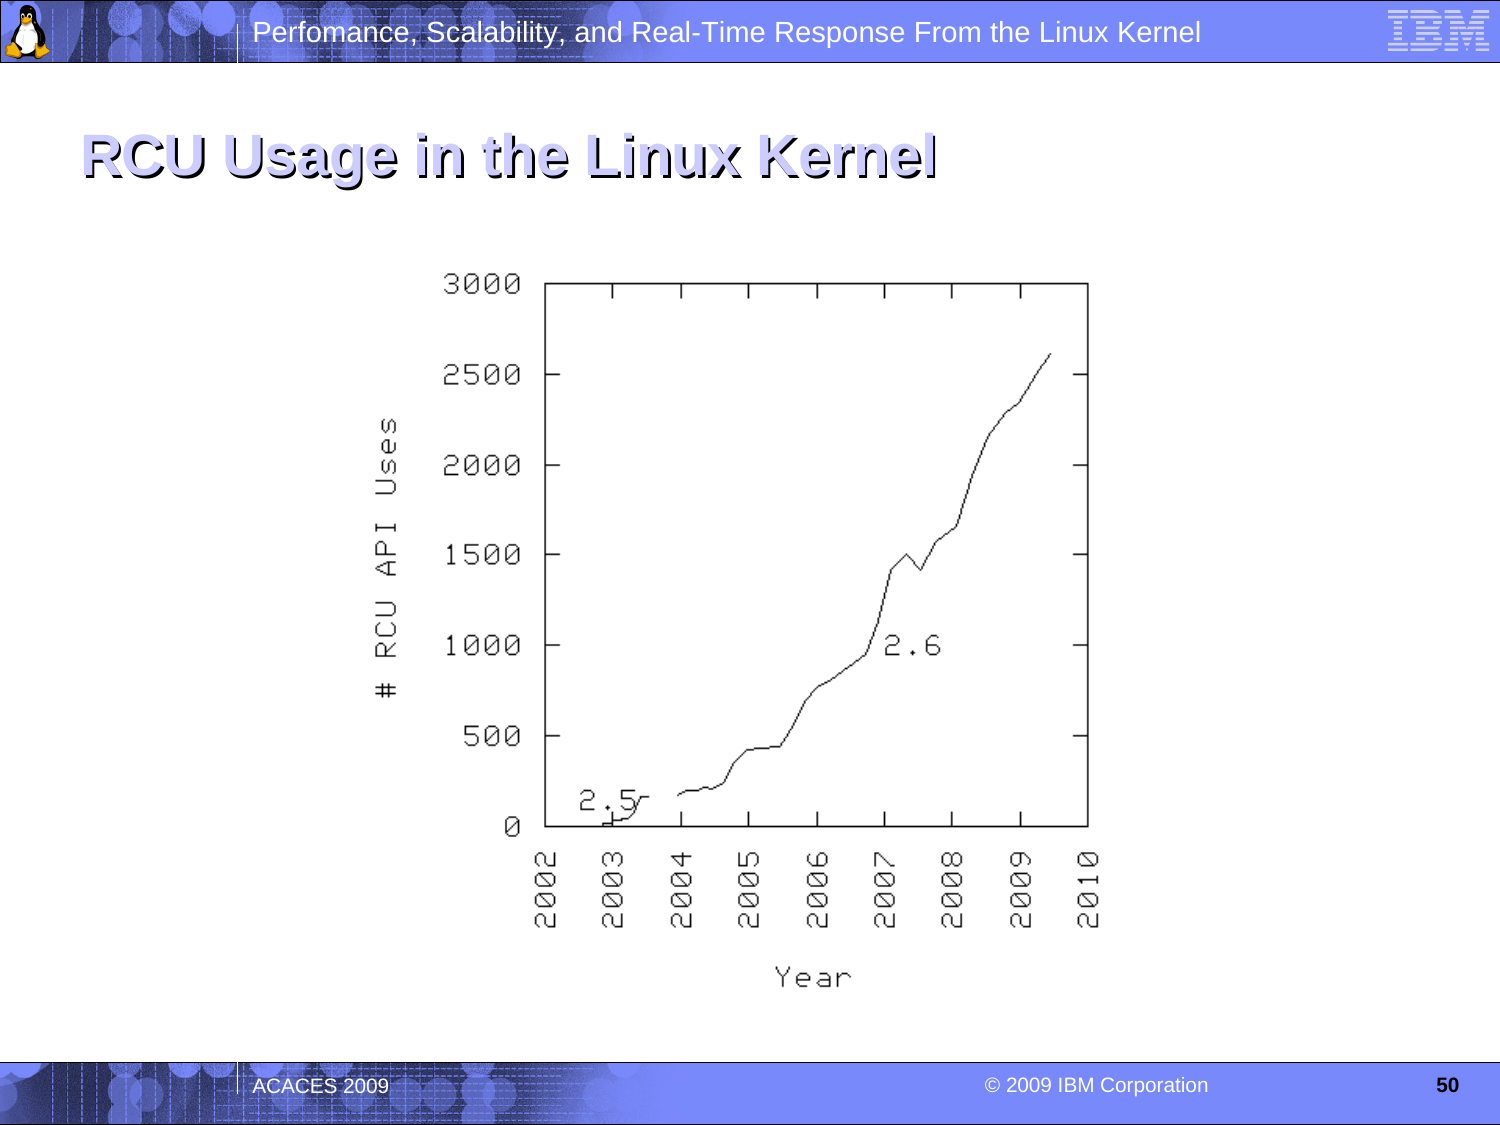

# RCU Usage in the Linux Kernel
50